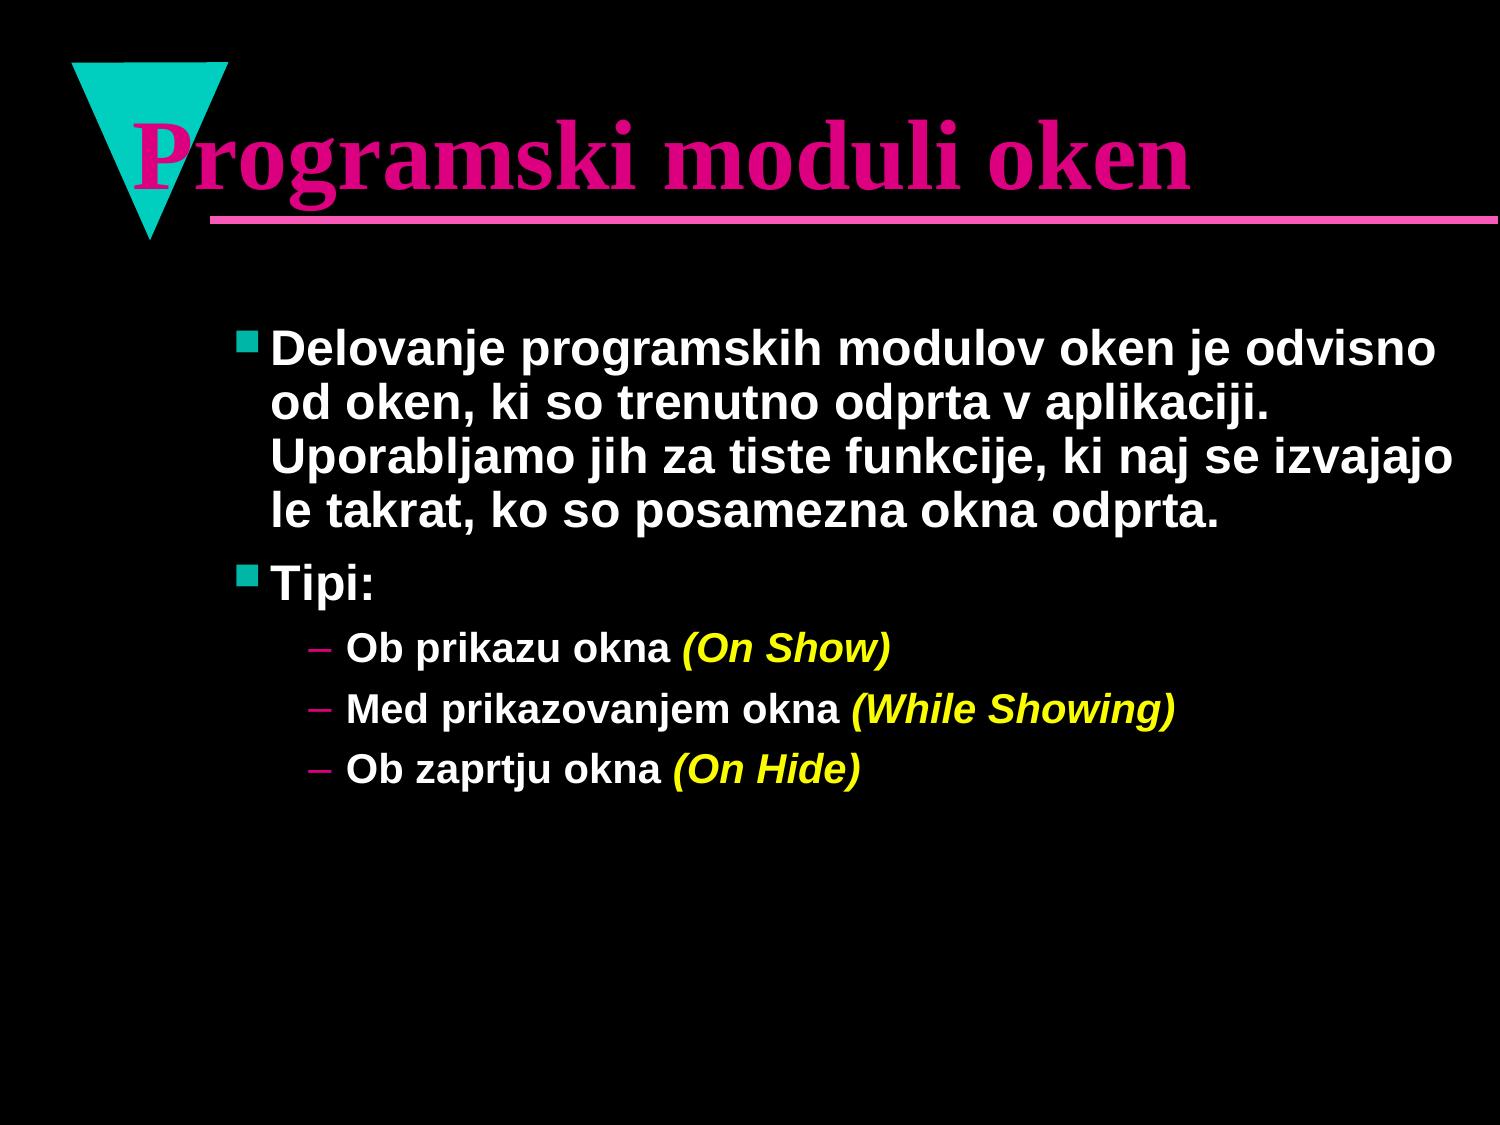

# Programski moduli oken
Delovanje programskih modulov oken je odvisno od oken, ki so trenutno odprta v aplikaciji. Uporabljamo jih za tiste funkcije, ki naj se izvajajo le takrat, ko so posamezna okna odprta.
Tipi:
Ob prikazu okna (On Show)
Med prikazovanjem okna (While Showing)
Ob zaprtju okna (On Hide)
RVP2
Kreiranje programskih modulov
10